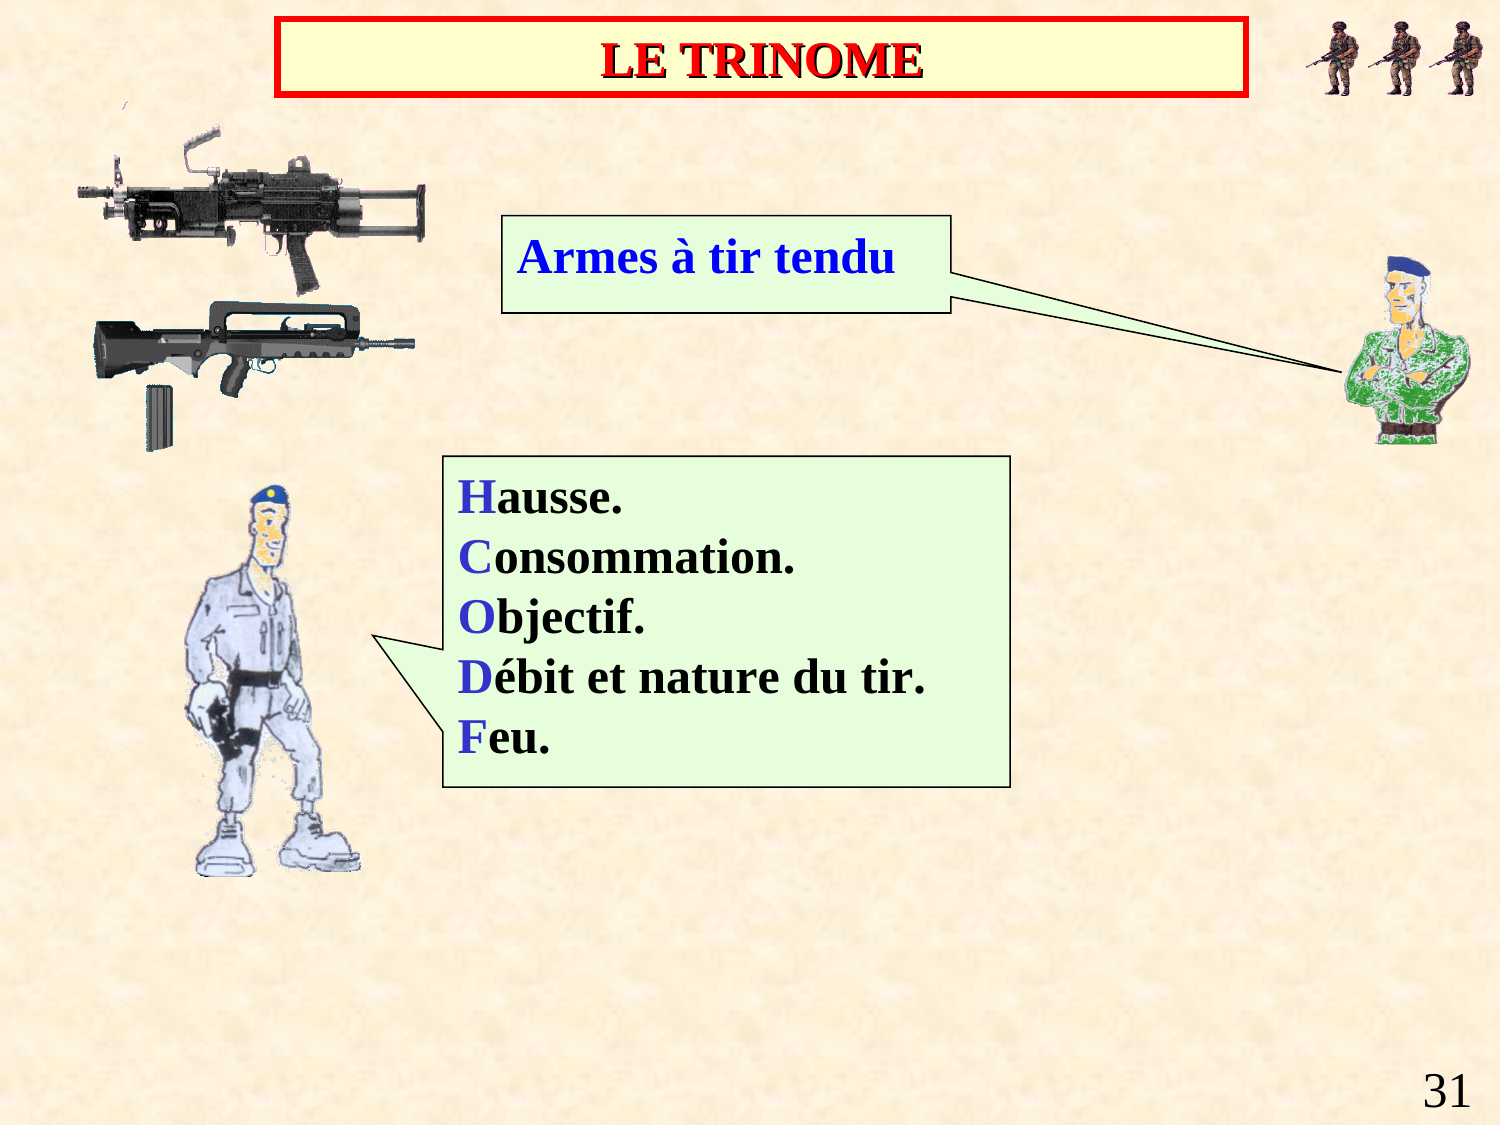

LE TRINOME
Armes à tir tendu
Hausse.
Consommation.
Objectif.
Débit et nature du tir.
Feu.
31